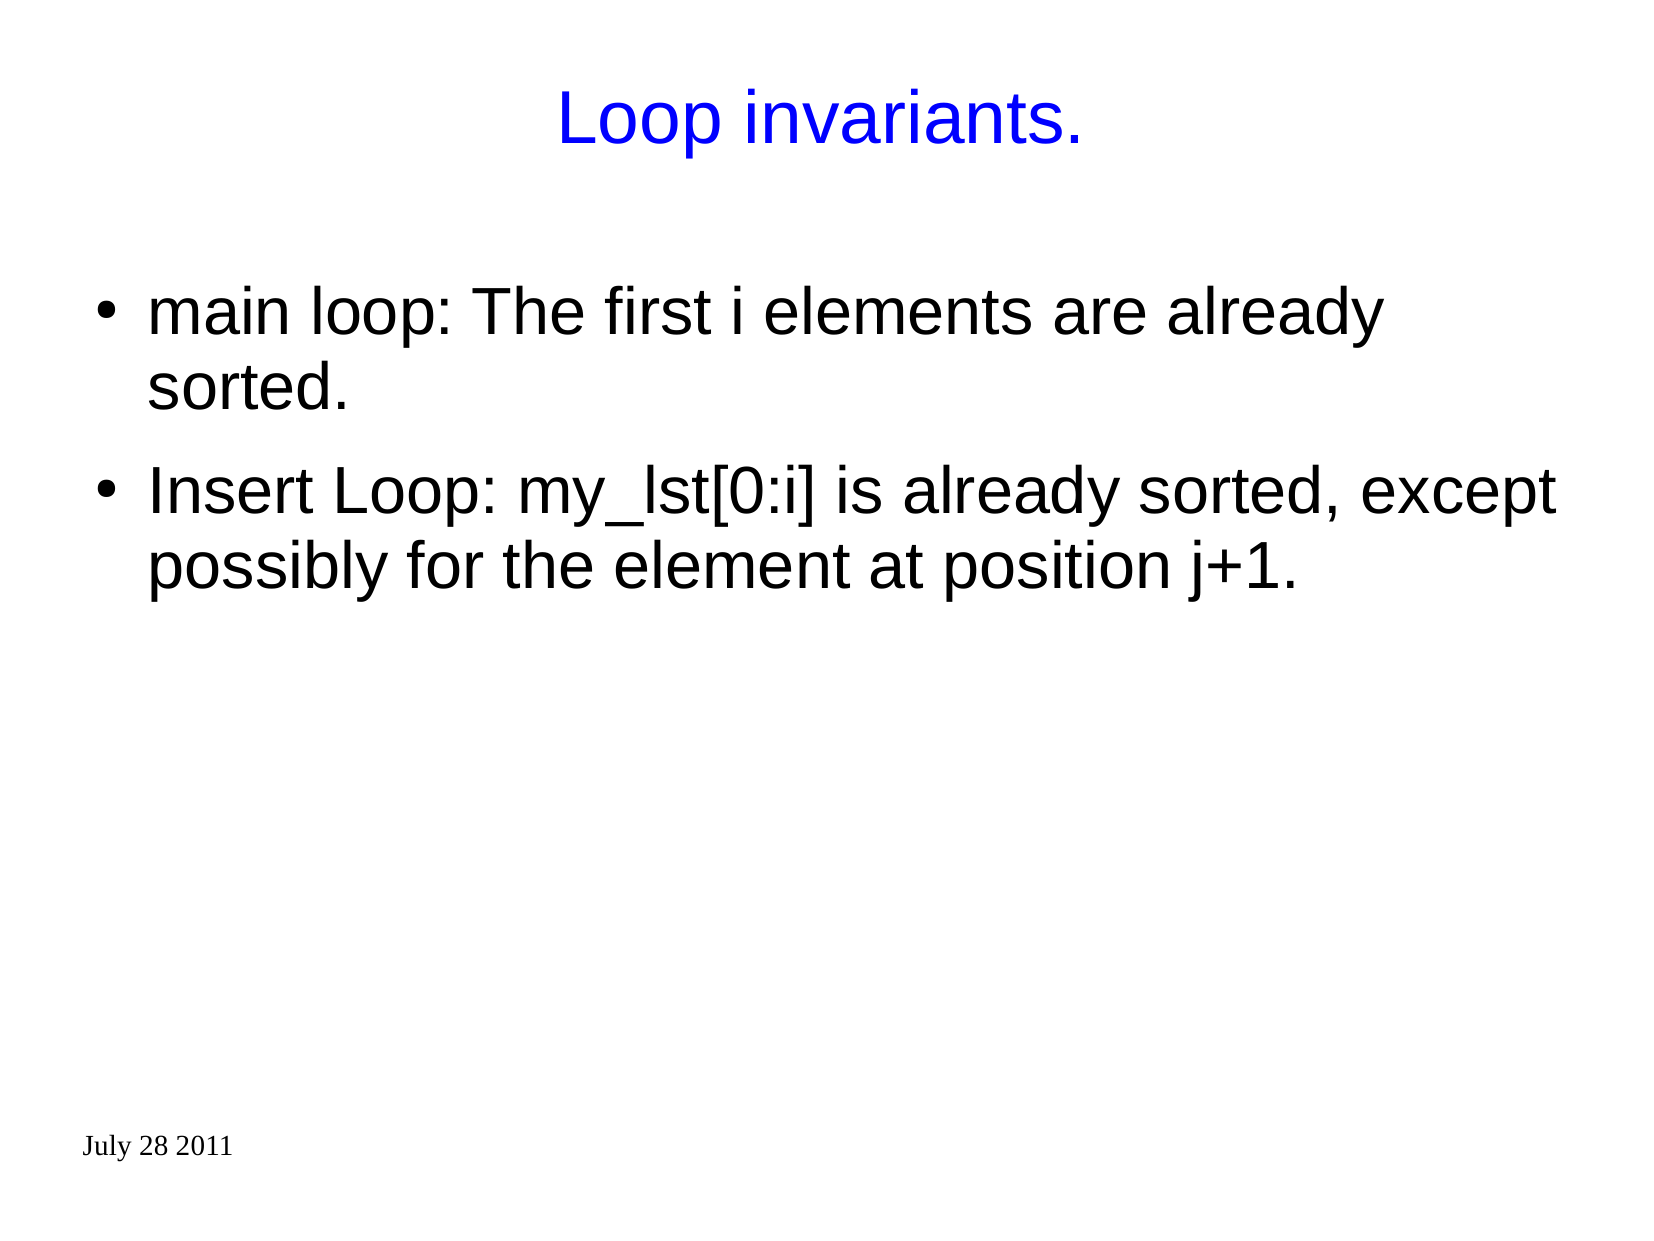

# Loop invariants.
main loop: The first i elements are already sorted.
Insert Loop: my_lst[0:i] is already sorted, except possibly for the element at position j+1.
July 28 2011